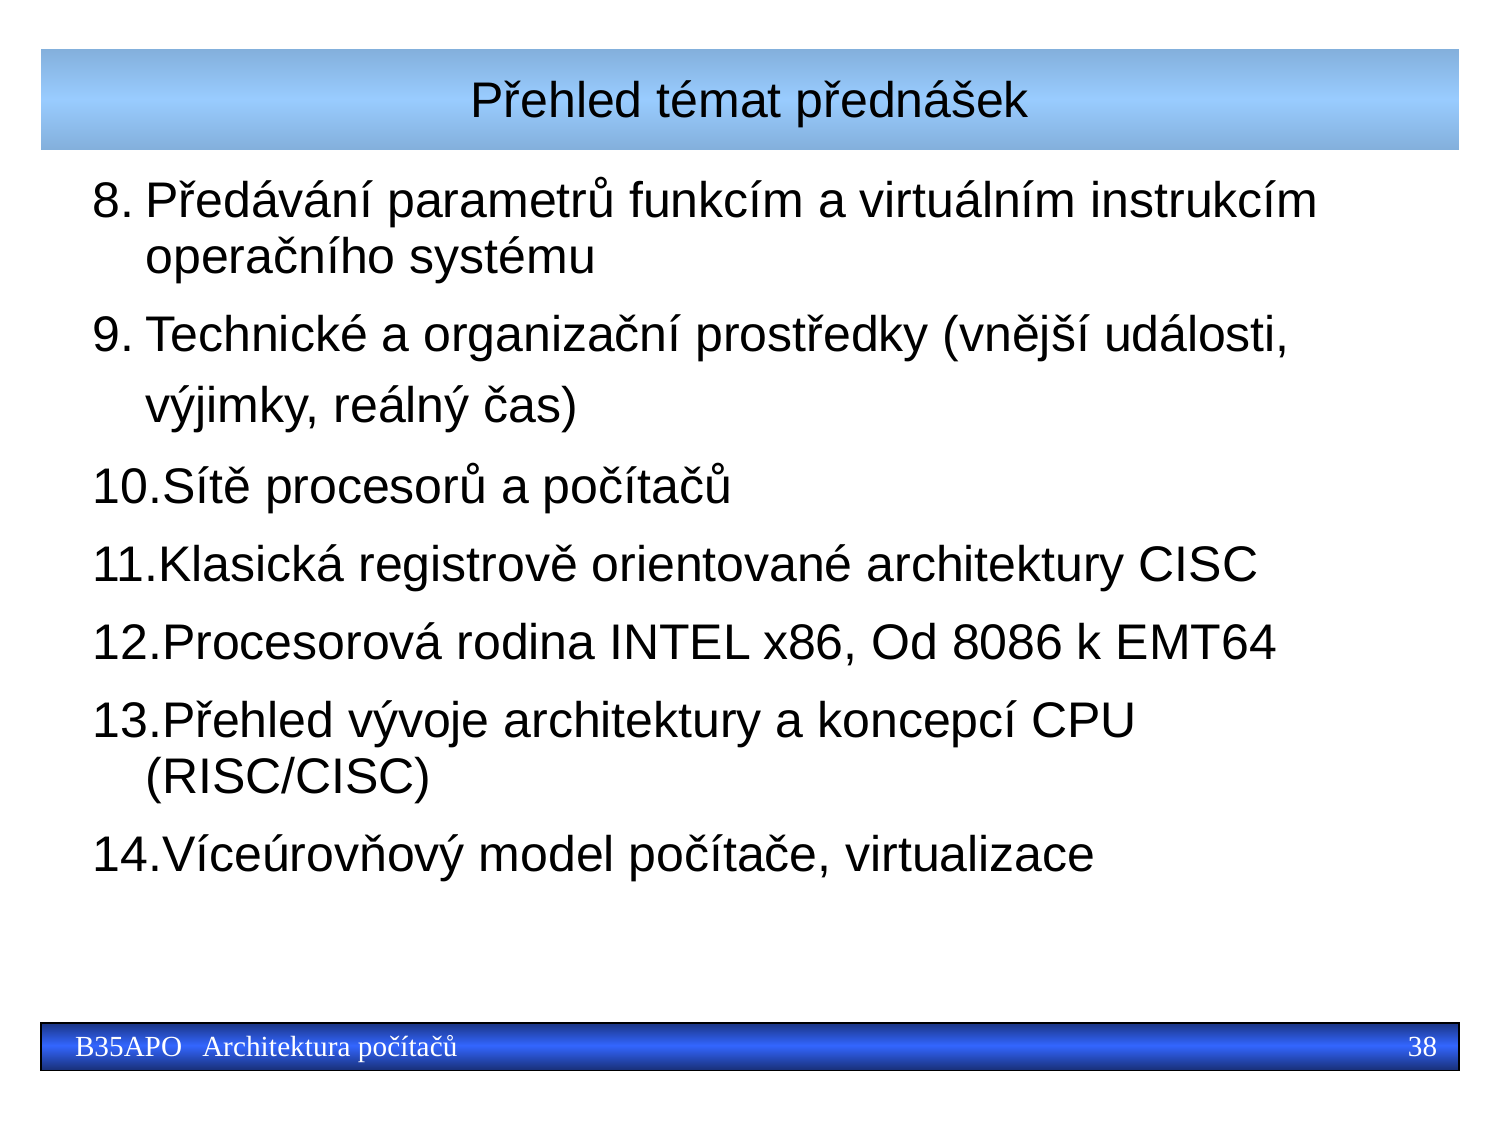

# Přehled témat přednášek
Předávání parametrů funkcím a virtuálním instrukcím operačního systému
Technické a organizační prostředky (vnější události, výjimky, reálný čas)‏
Sítě procesorů a počítačů
Klasická registrově orientované architektury CISC
Procesorová rodina INTEL x86, Od 8086 k EMT64
Přehled vývoje architektury a koncepcí CPU (RISC/CISC)
Víceúrovňový model počítače, virtualizace
B35APO Architektura počítačů
38